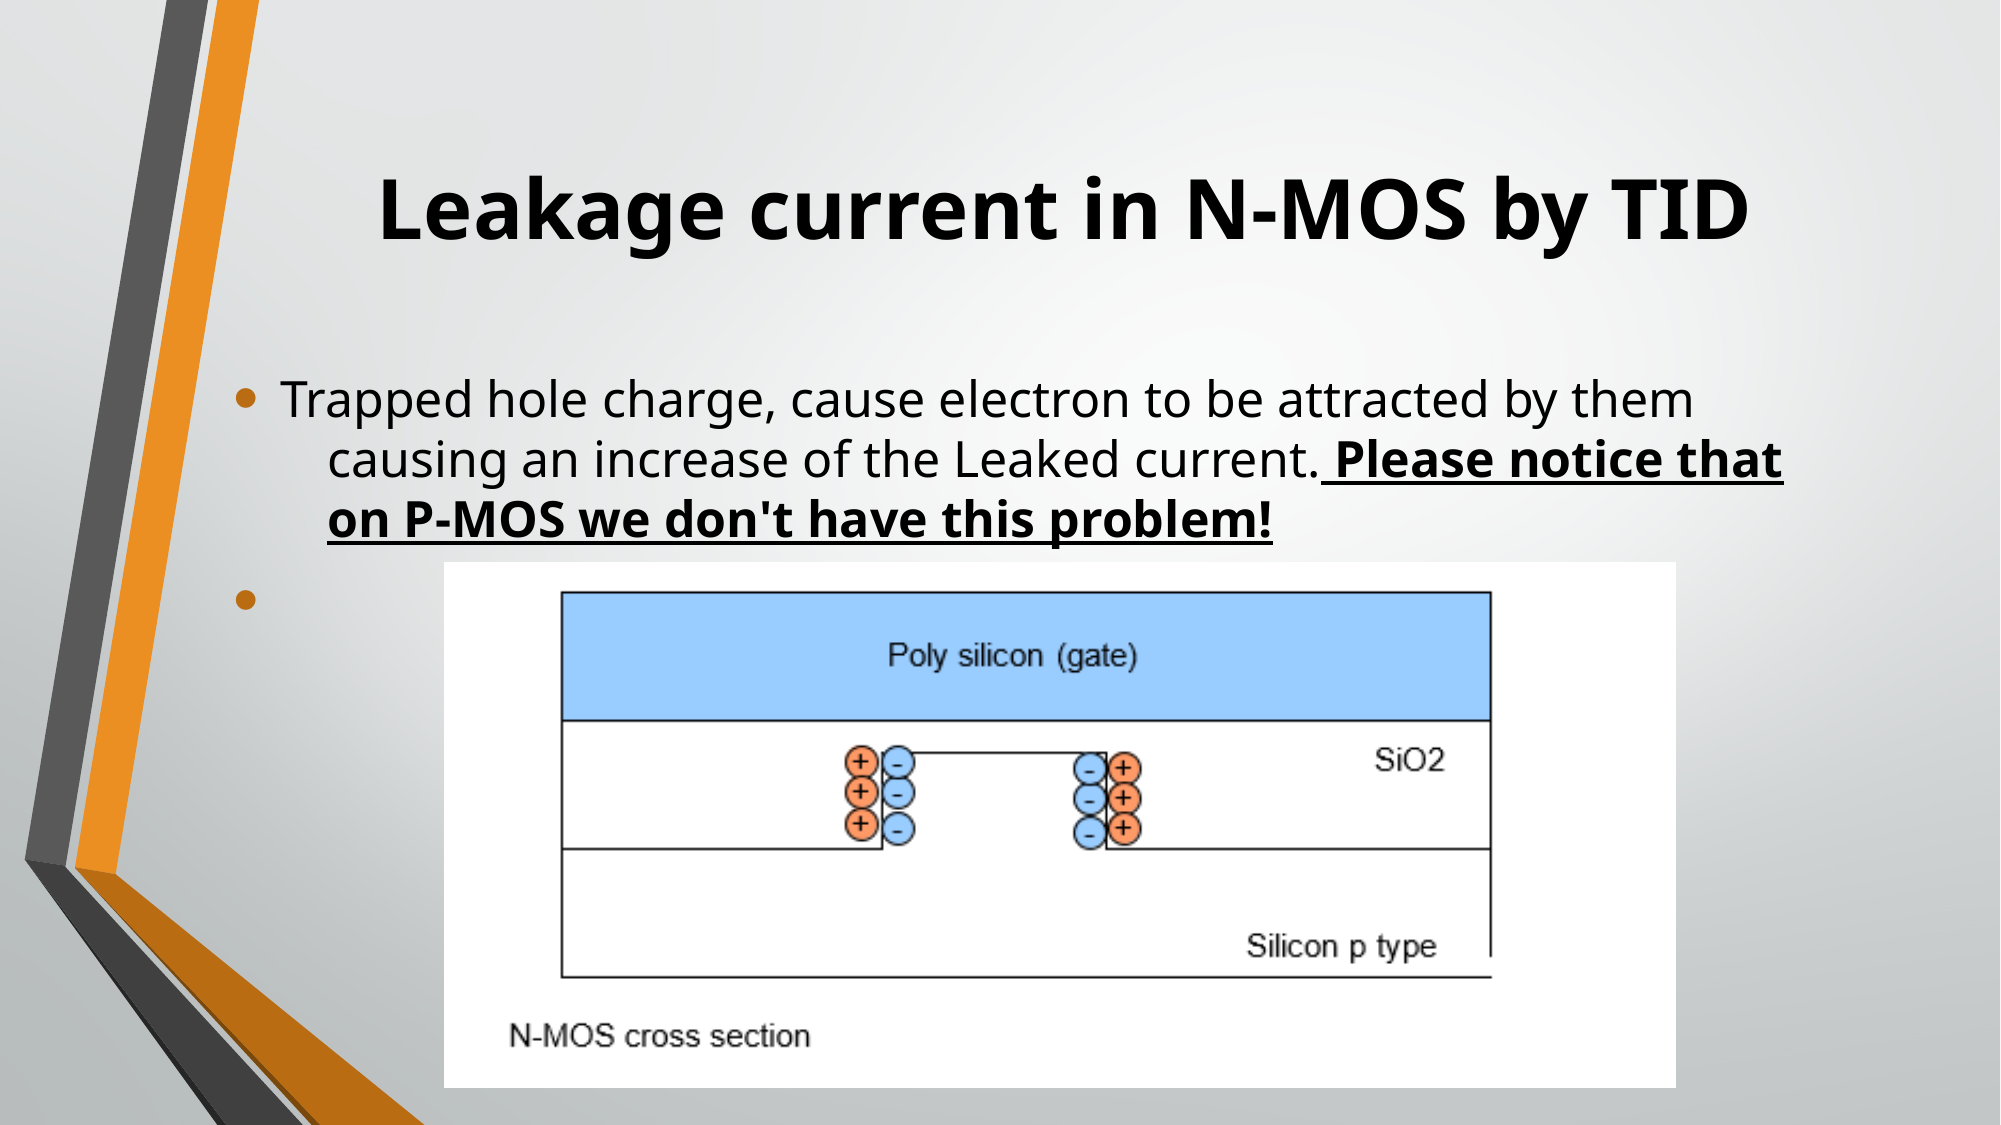

# Leakage current in N-MOS by TID
Trapped hole charge, cause electron to be attracted by them causing an increase of the Leaked current. Please notice that on P-MOS we don't have this problem!